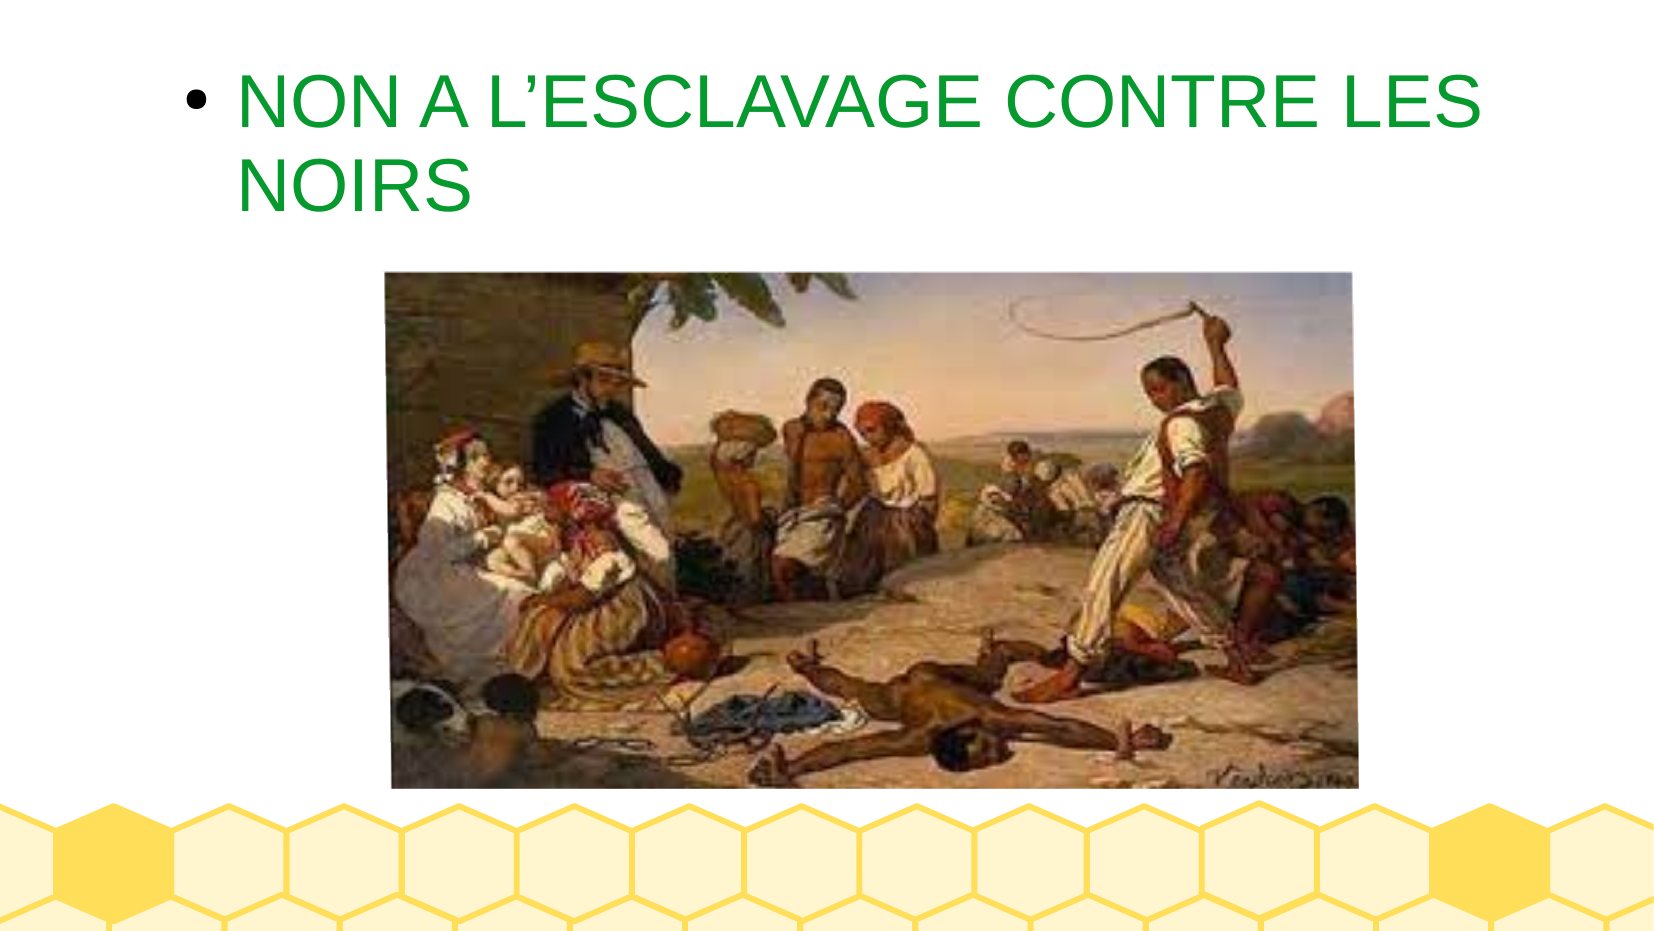

# NON A L’ESCLAVAGE CONTRE LES NOIRS